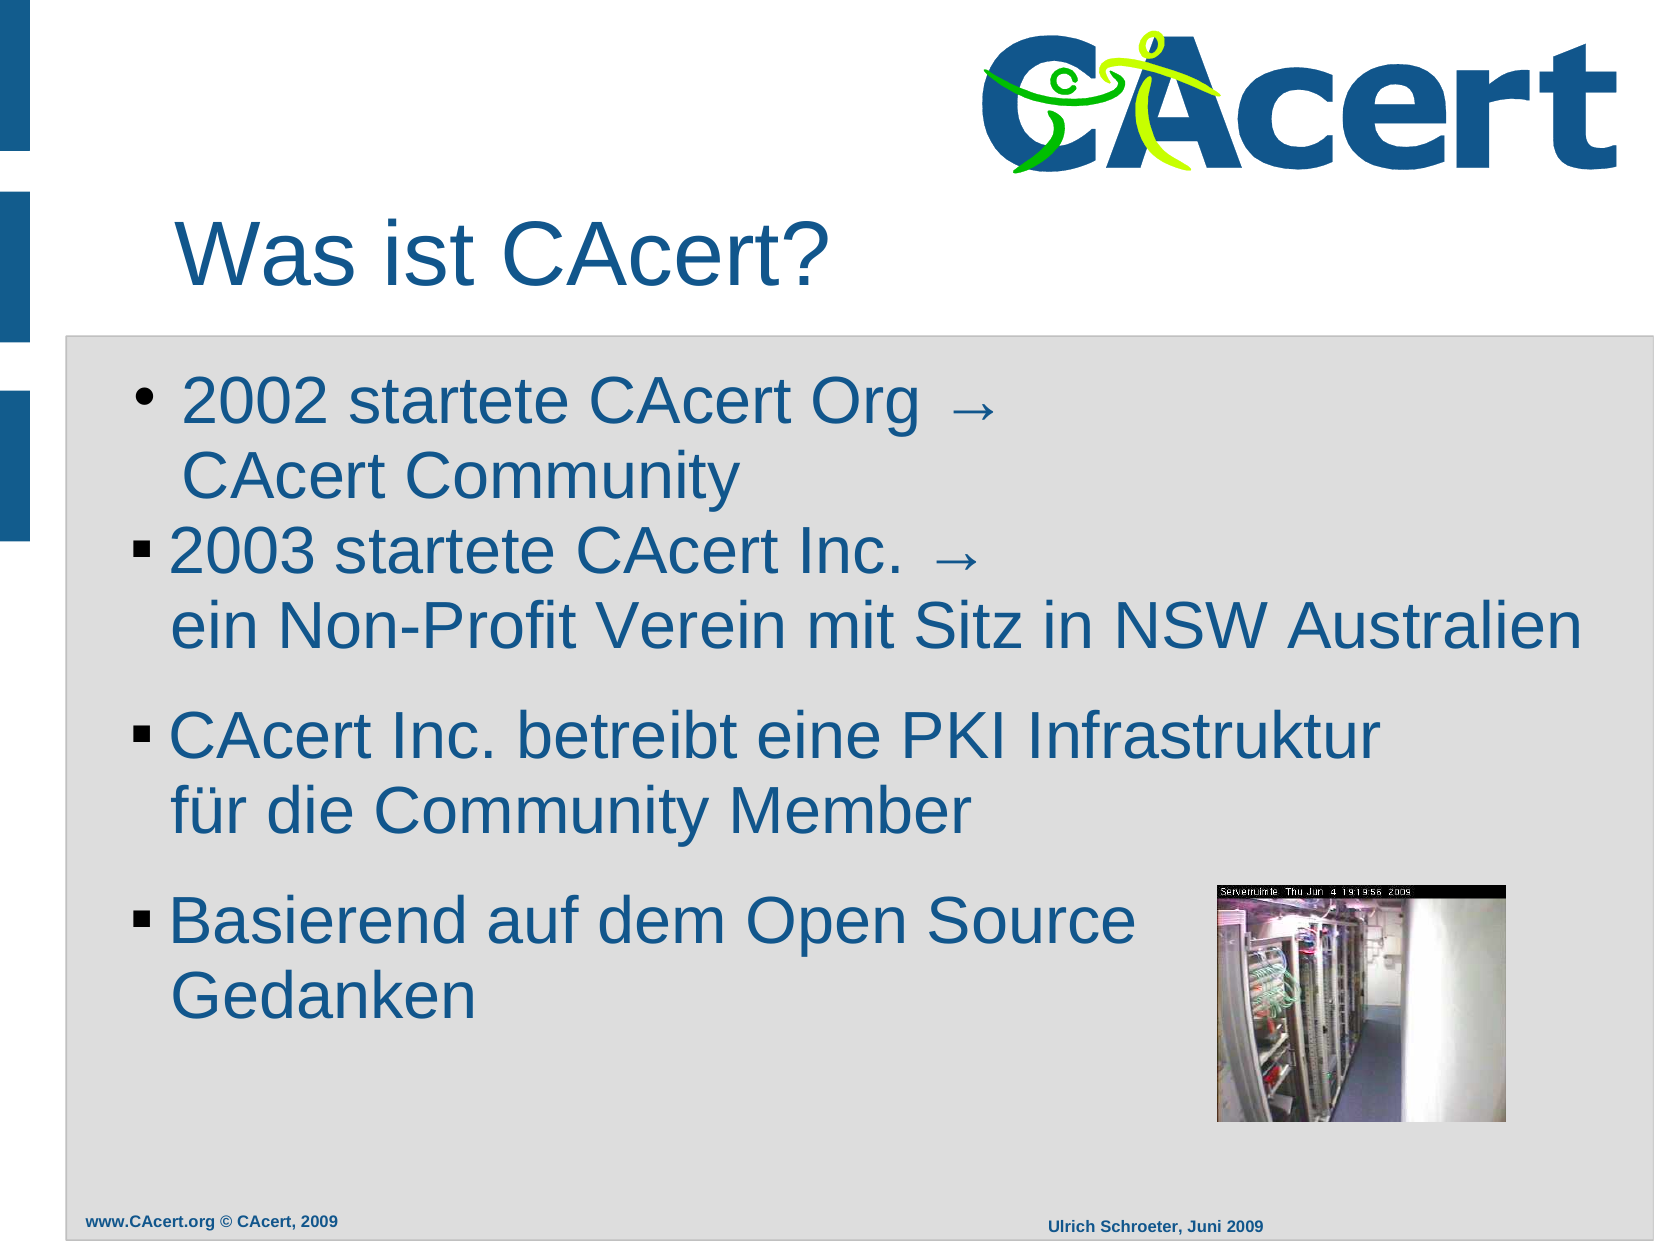

Was ist CAcert?
 2002 startete CAcert Org →
 CAcert Community
 2003 startete CAcert Inc. →
 ein Non-Profit Verein mit Sitz in NSW Australien
 CAcert Inc. betreibt eine PKI Infrastruktur
 für die Community Member
 Basierend auf dem Open Source
 Gedanken